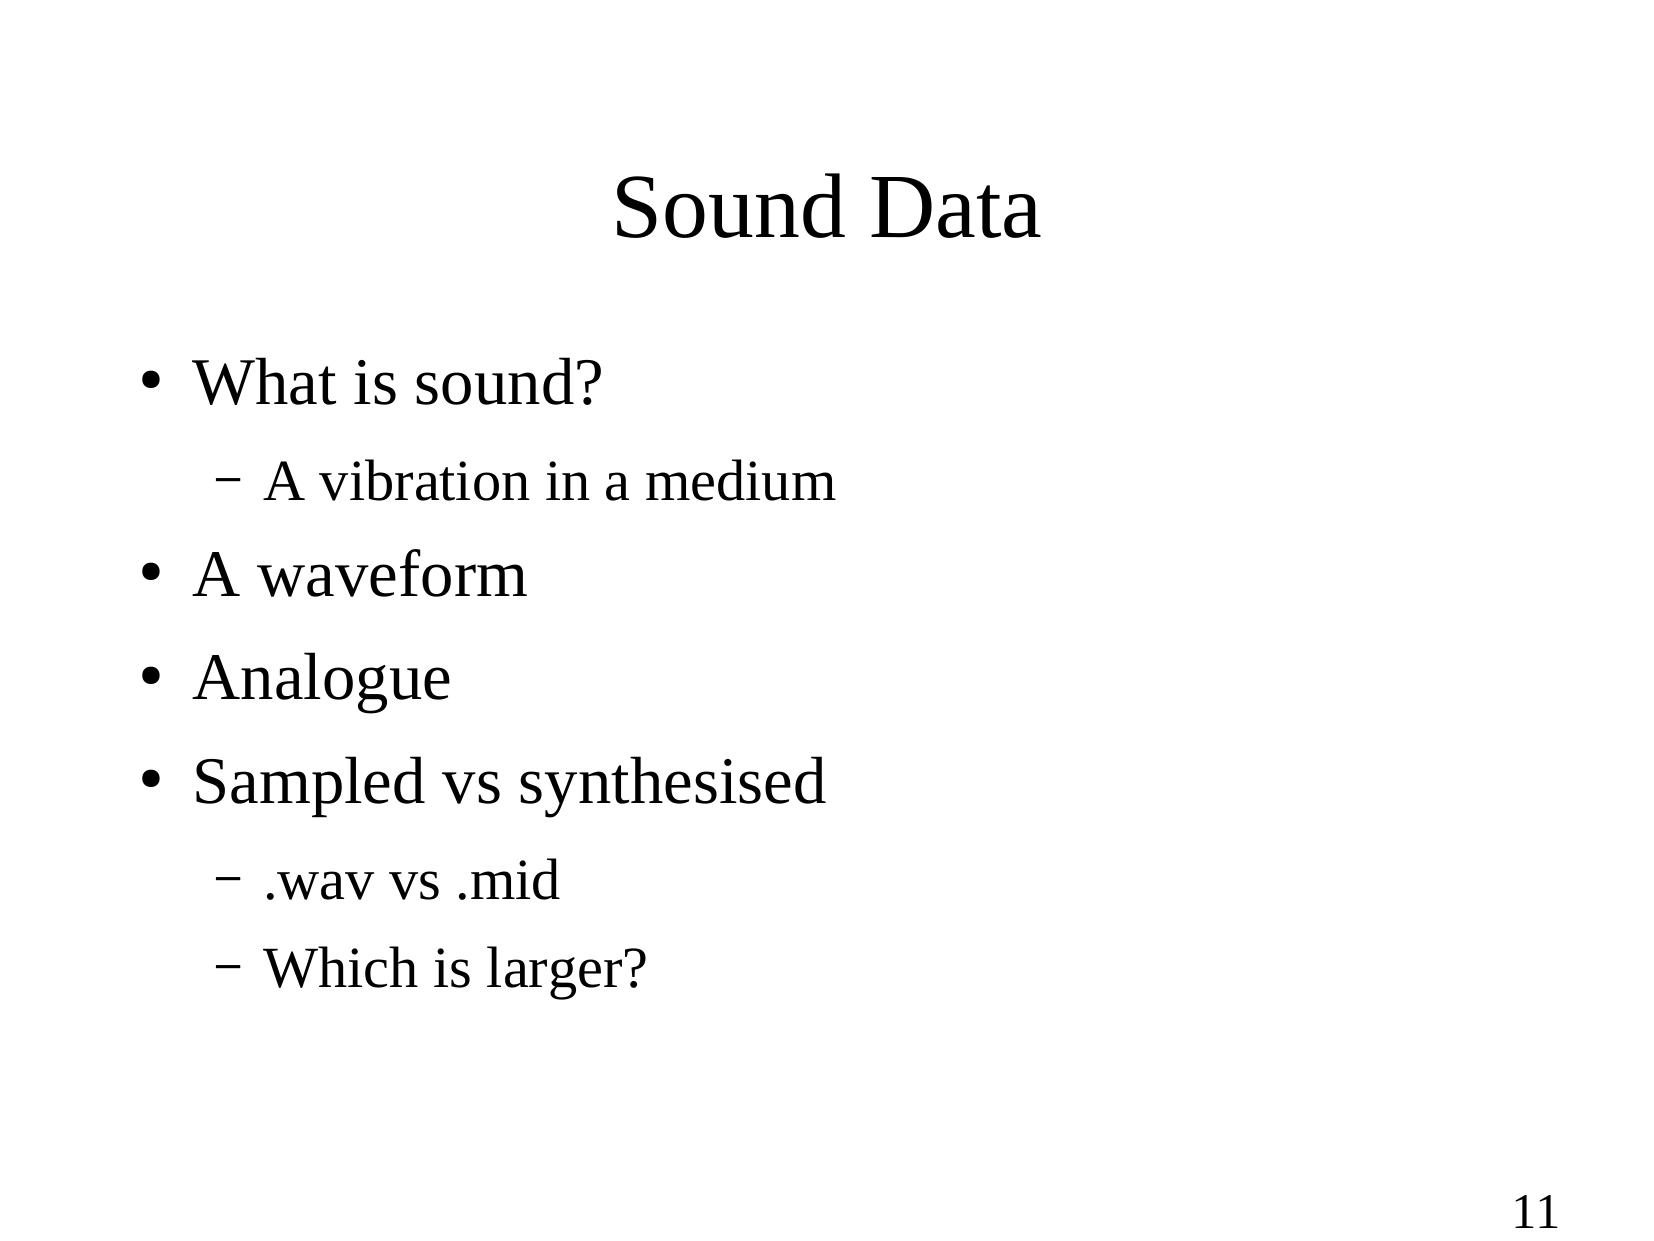

# Sound Data
What is sound?
A vibration in a medium
A waveform
Analogue
Sampled vs synthesised
.wav vs .mid
Which is larger?